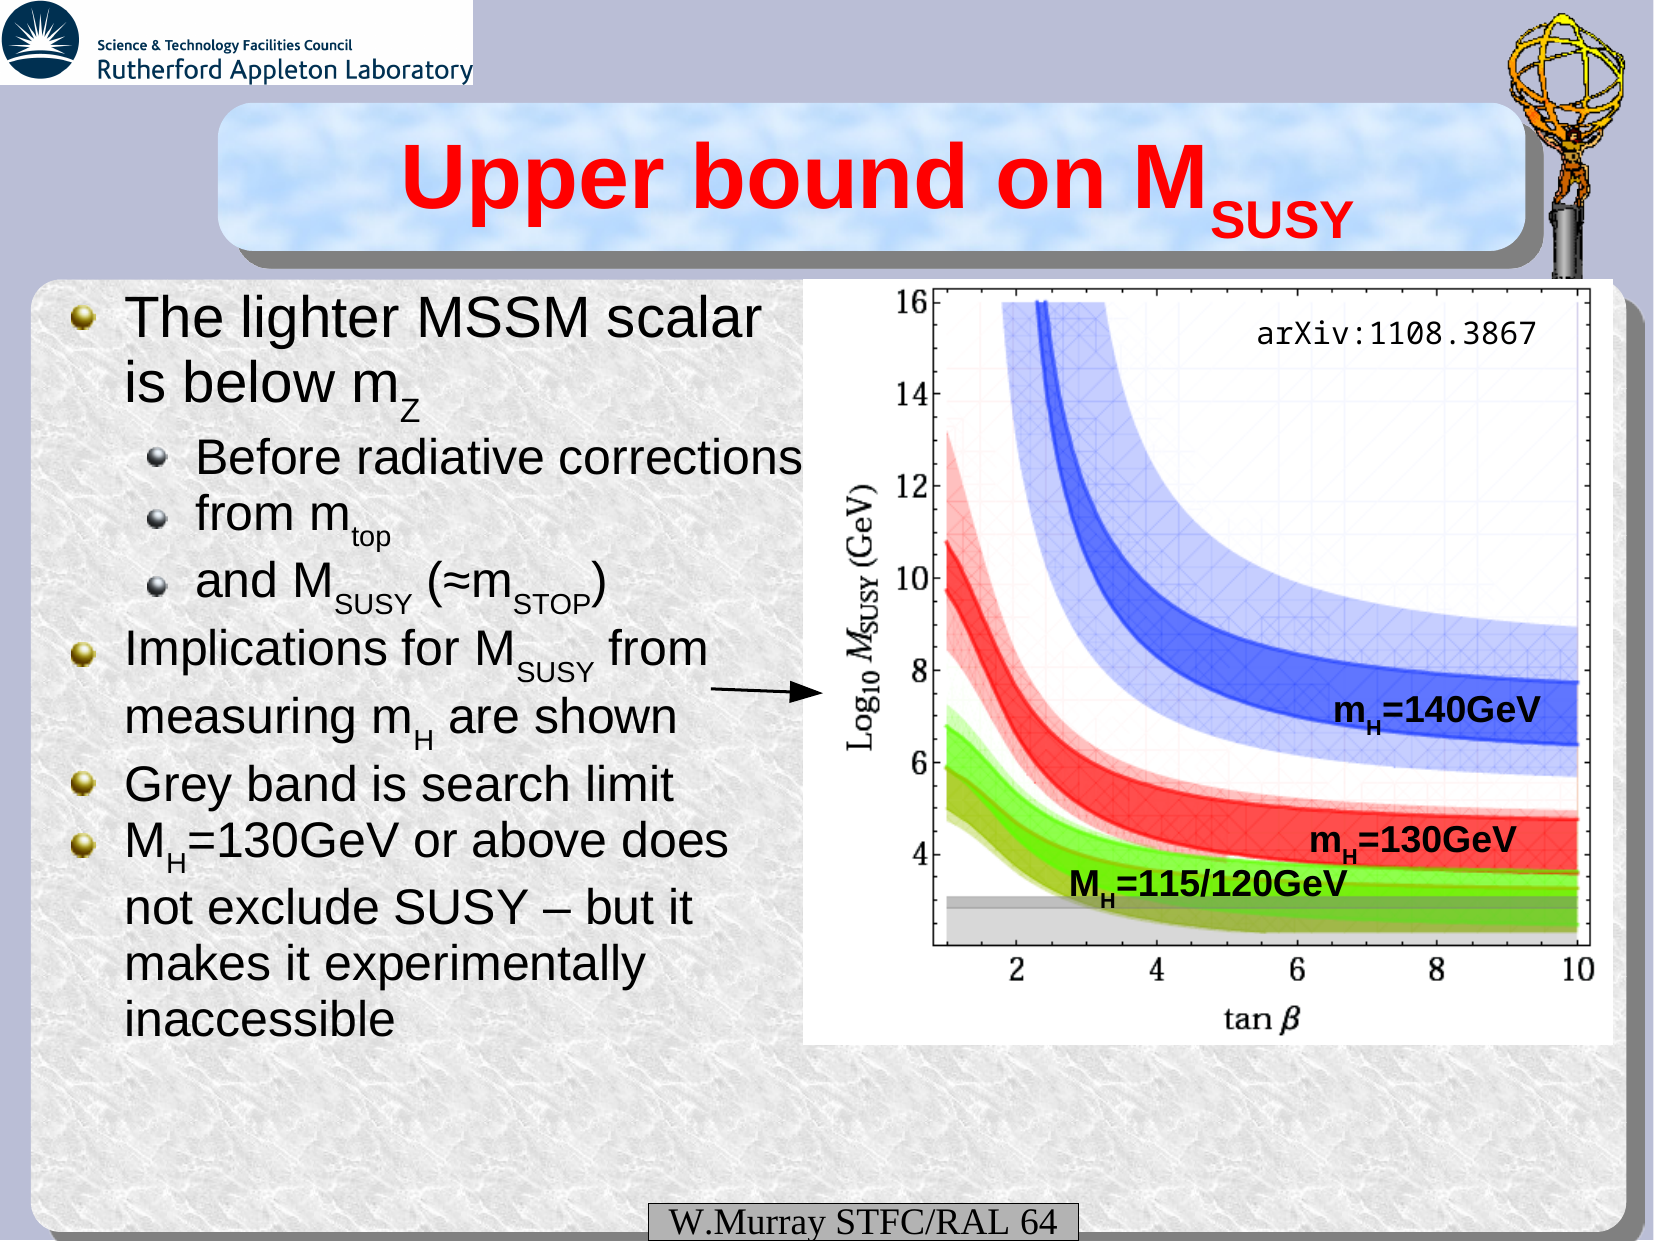

# Upper bound on MSUSY
The lighter MSSM scalar is below mZ
Before radiative corrections
from mtop
and MSUSY (≈mSTOP)
Implications for MSUSY from measuring mH are shown
Grey band is search limit
MH=130GeV or above does not exclude SUSY – but it makes it experimentally inaccessible
arXiv:1108.3867
mH=140GeV
mH=130GeV
MH=115/120GeV